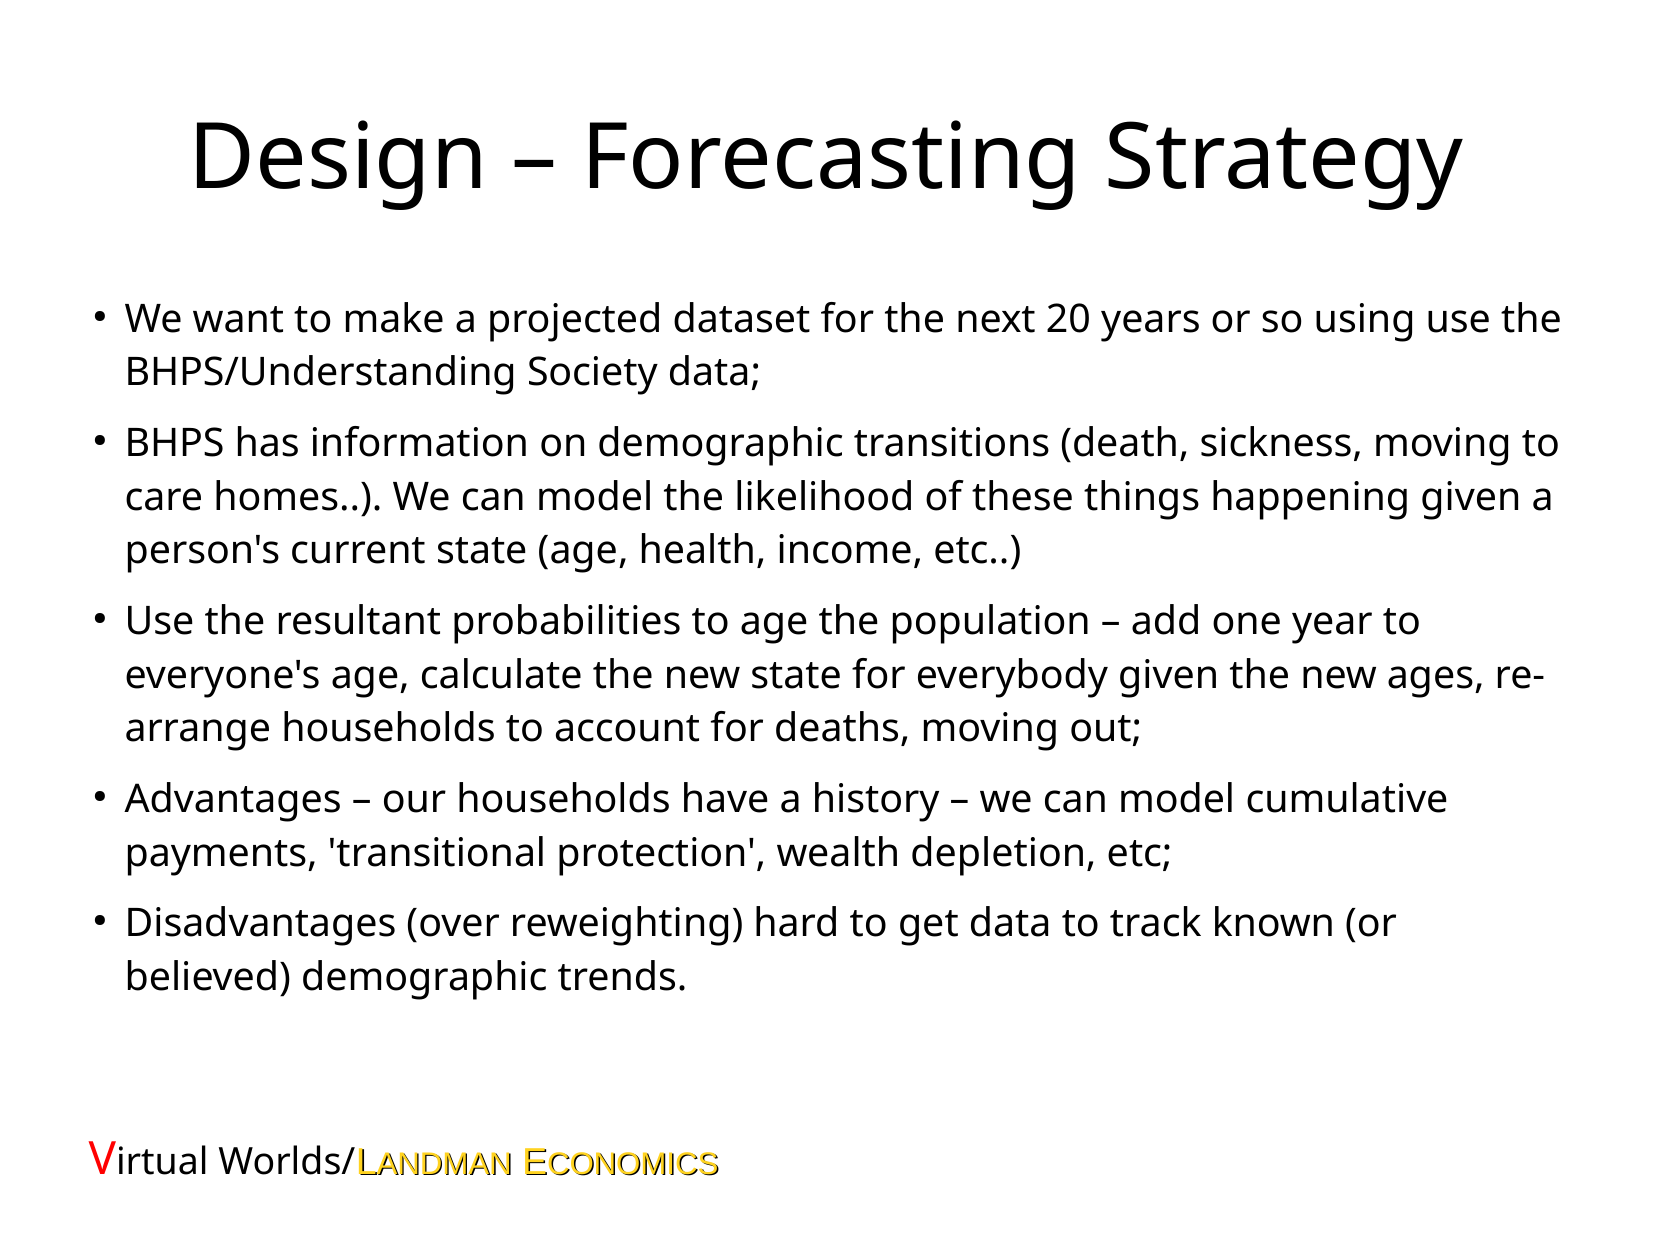

# Design – Forecasting Strategy
We want to make a projected dataset for the next 20 years or so using use the BHPS/Understanding Society data;
BHPS has information on demographic transitions (death, sickness, moving to care homes..). We can model the likelihood of these things happening given a person's current state (age, health, income, etc..)
Use the resultant probabilities to age the population – add one year to everyone's age, calculate the new state for everybody given the new ages, re-arrange households to account for deaths, moving out;
Advantages – our households have a history – we can model cumulative payments, 'transitional protection', wealth depletion, etc;
Disadvantages (over reweighting) hard to get data to track known (or believed) demographic trends.